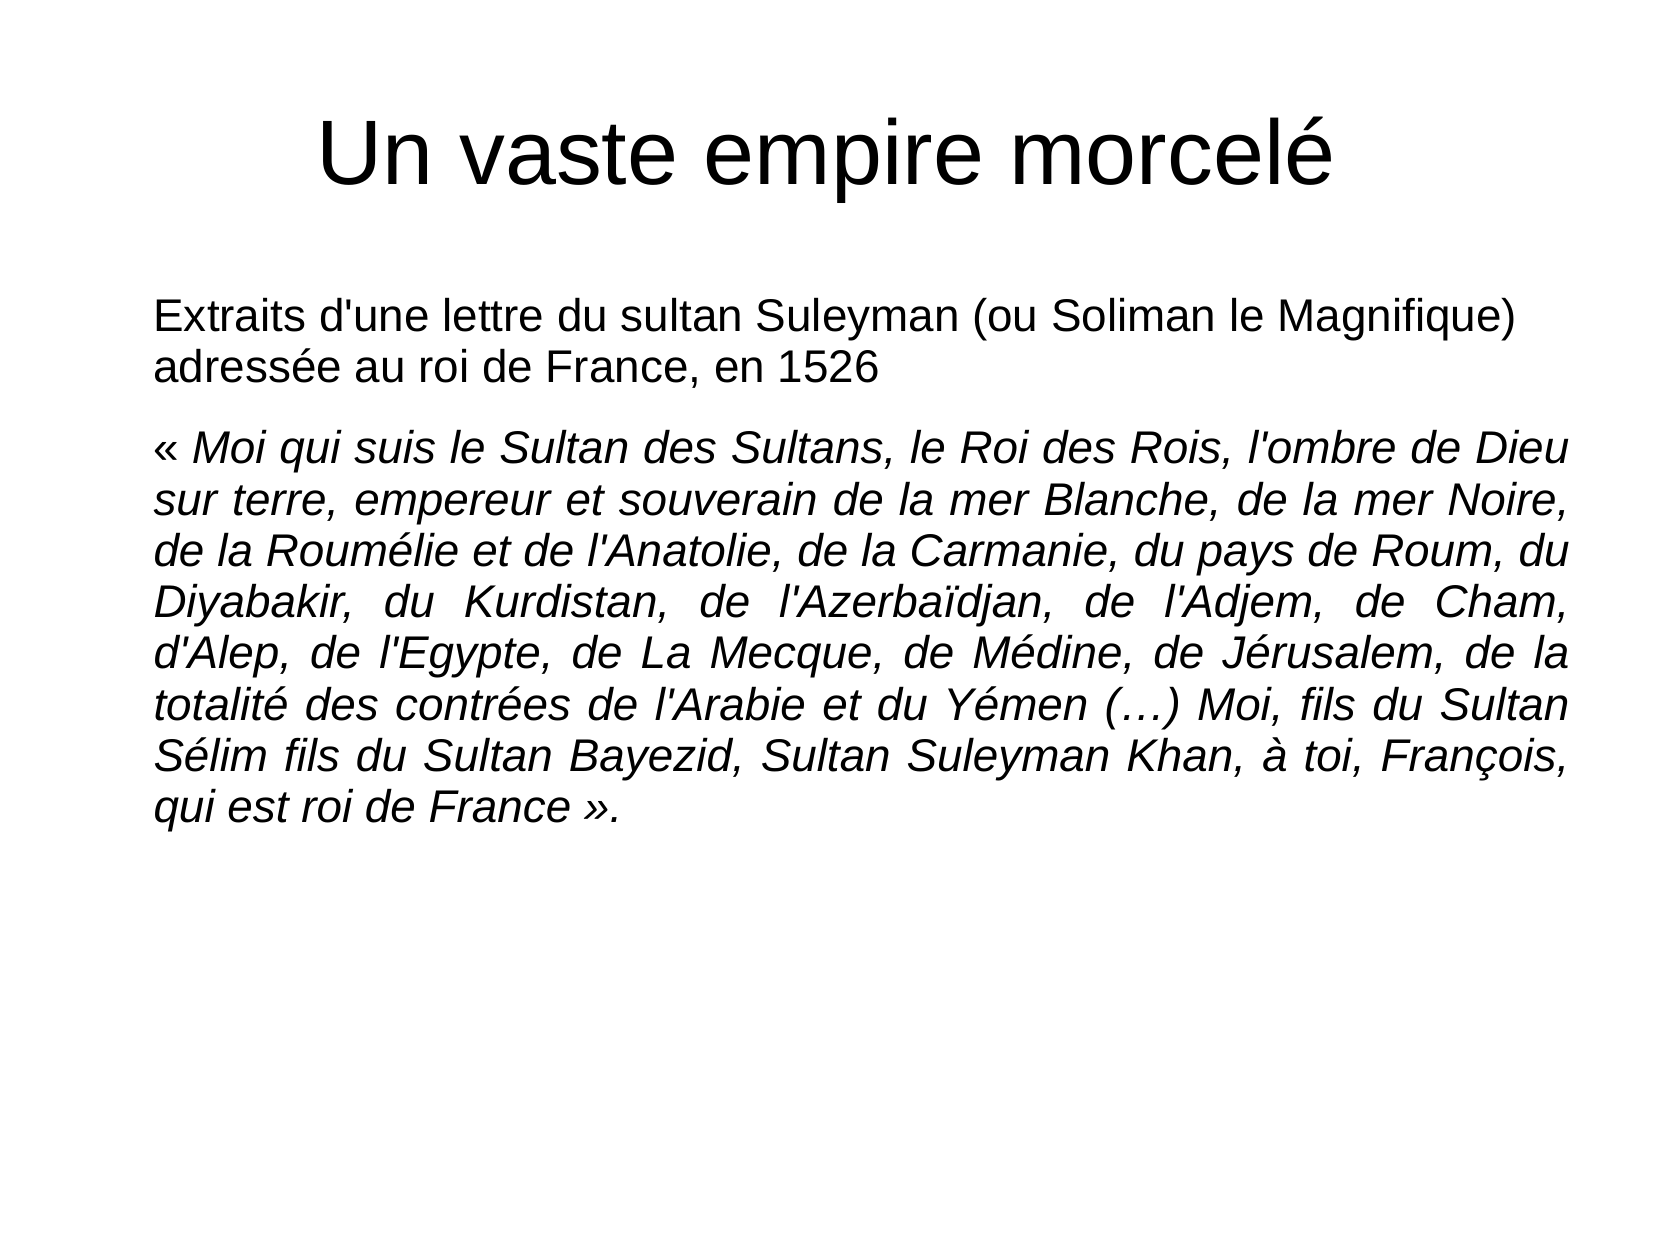

# Un vaste empire morcelé
Extraits d'une lettre du sultan Suleyman (ou Soliman le Magnifique) adressée au roi de France, en 1526
« Moi qui suis le Sultan des Sultans, le Roi des Rois, l'ombre de Dieu sur terre, empereur et souverain de la mer Blanche, de la mer Noire, de la Roumélie et de l'Anatolie, de la Carmanie, du pays de Roum, du Diyabakir, du Kurdistan, de l'Azerbaïdjan, de l'Adjem, de Cham, d'Alep, de l'Egypte, de La Mecque, de Médine, de Jérusalem, de la totalité des contrées de l'Arabie et du Yémen (…) Moi, fils du Sultan Sélim fils du Sultan Bayezid, Sultan Suleyman Khan, à toi, François, qui est roi de France ».